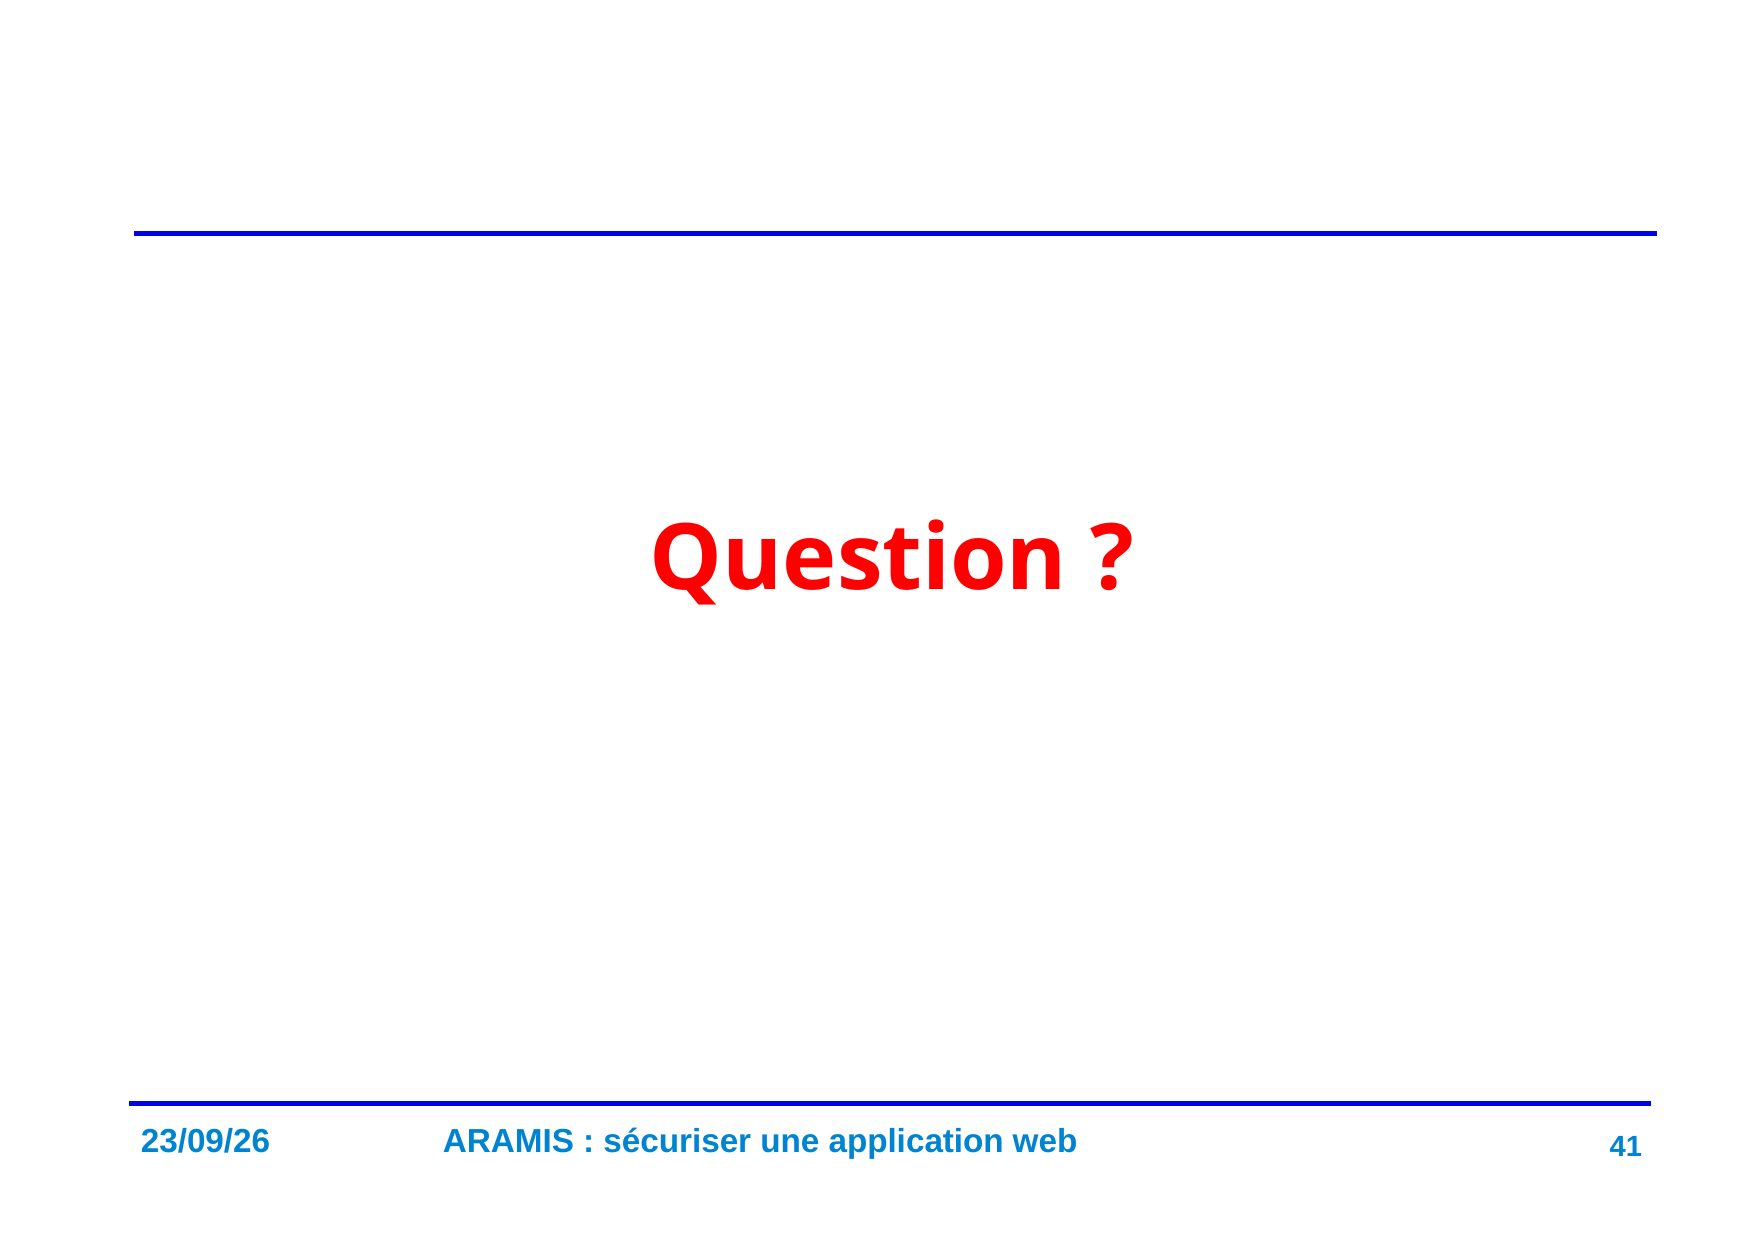

#
Question ?
ARAMIS : sécuriser une application web
41